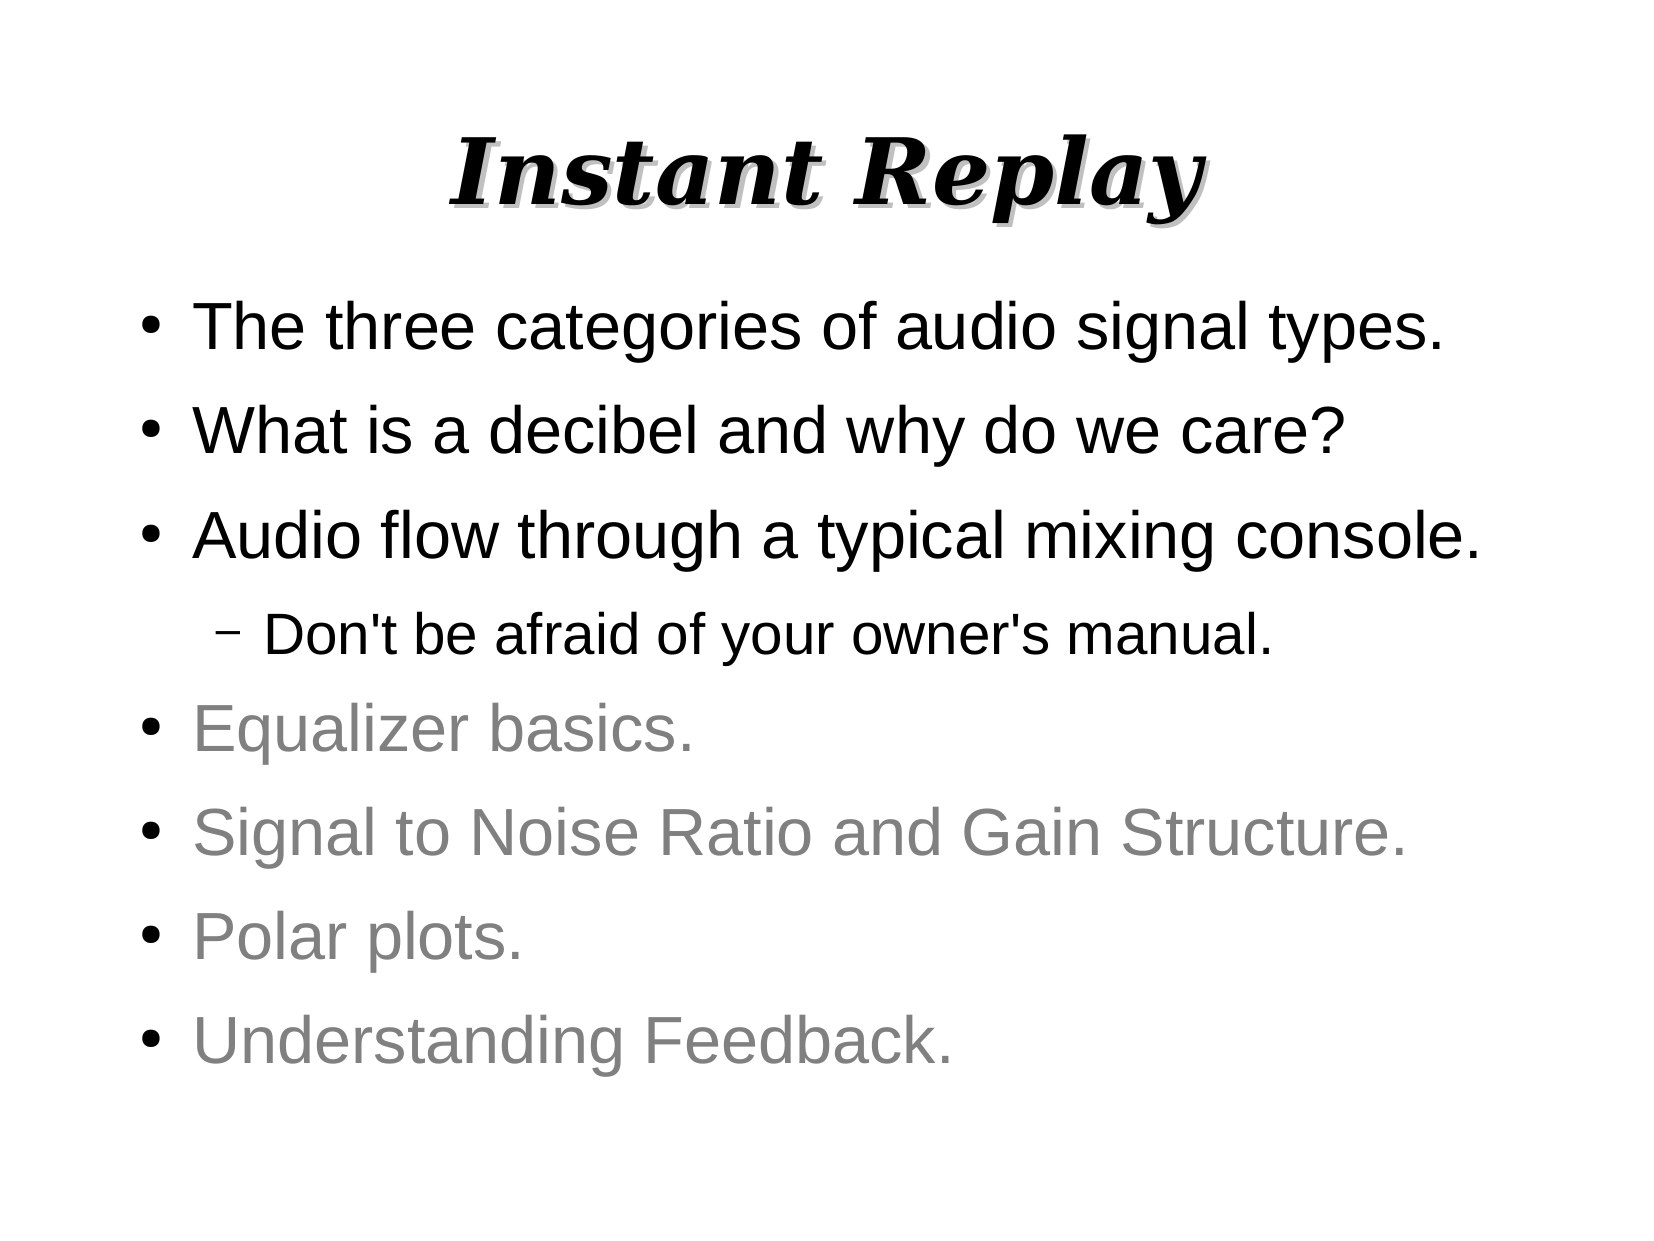

# Instant Replay
The three categories of audio signal types.
What is a decibel and why do we care?
Audio flow through a typical mixing console.
Don't be afraid of your owner's manual.
Equalizer basics.
Signal to Noise Ratio and Gain Structure.
Polar plots.
Understanding Feedback.